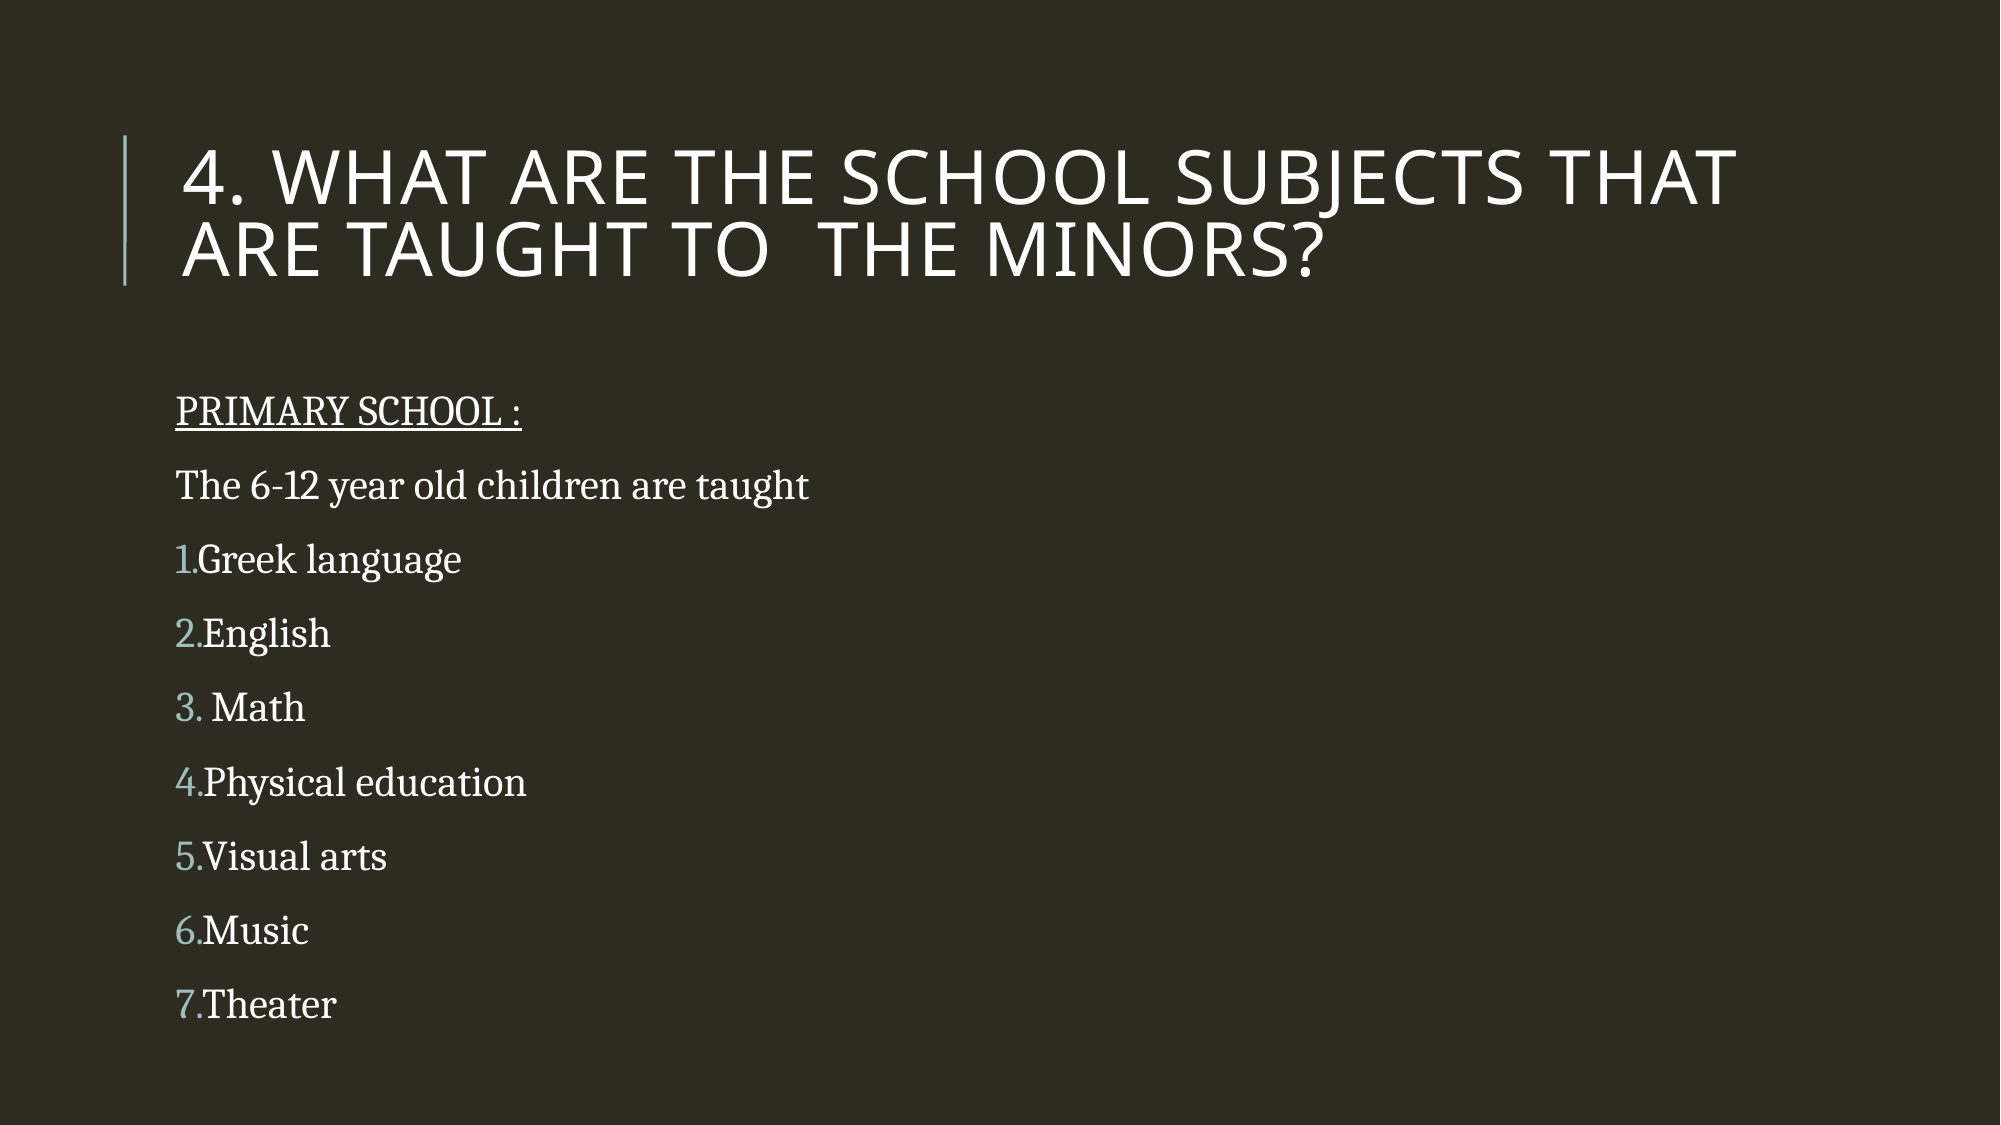

# 4. what are the school subjects that are taught to  the minors?
PRIMARY SCHOOL :
The 6-12 year old children are taught
Greek language
English
 Math
Physical education
Visual arts
Music
Theater